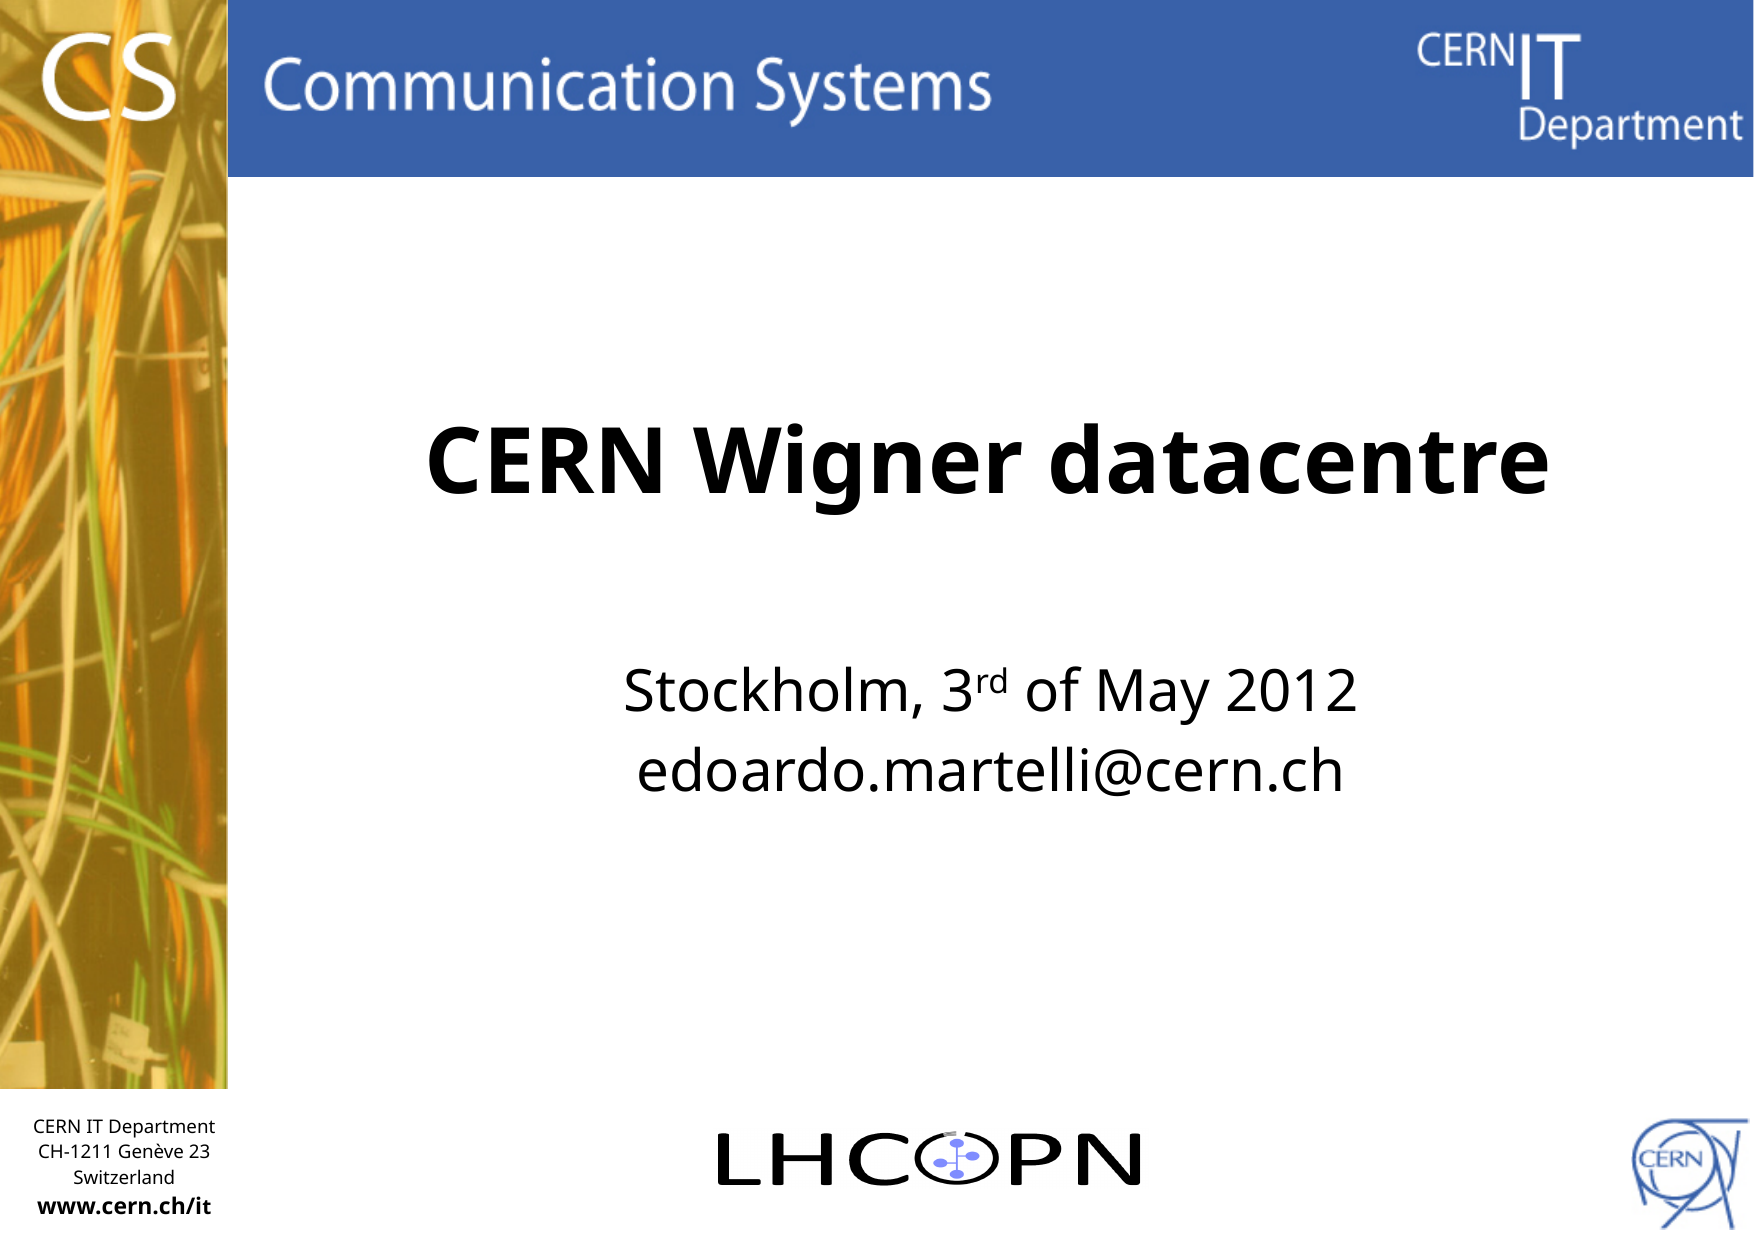

# CERN Wigner datacentre
Stockholm, 3rd of May 2012
edoardo.martelli@cern.ch
CERN IT Department
CH-1211 Genève 23
Switzerland
www.cern.ch/it
1